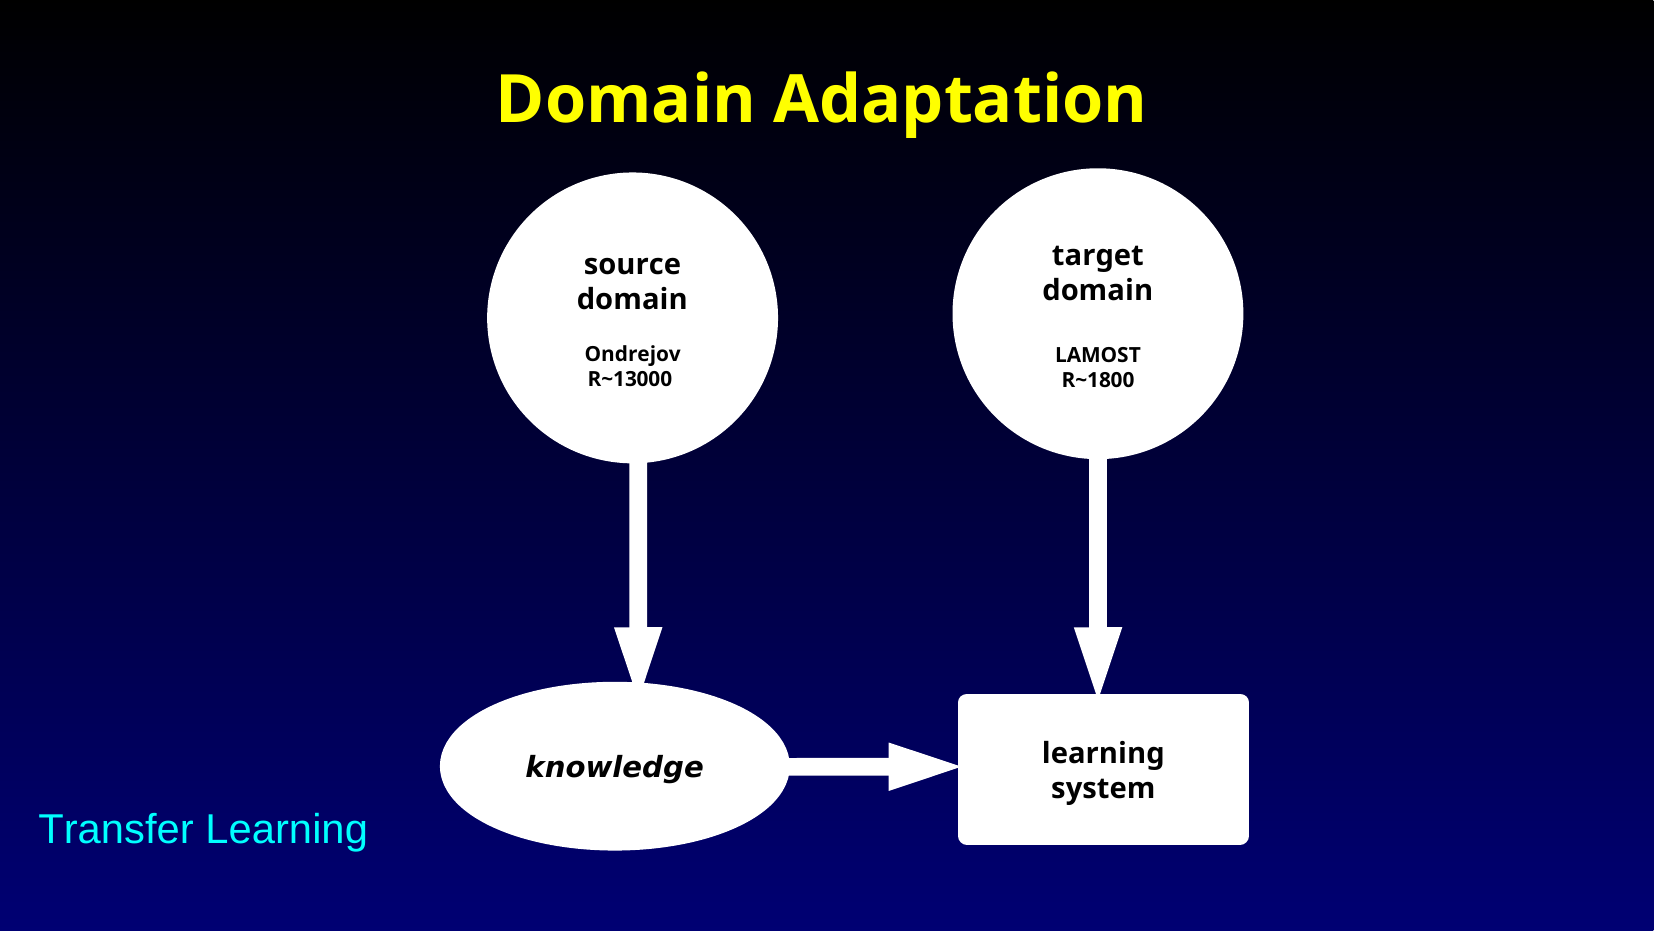

# Domain Adaptation
target domain
LAMOST
R~1800
source domain
Ondrejov
R~13000
knowledge
learning system
Transfer Learning